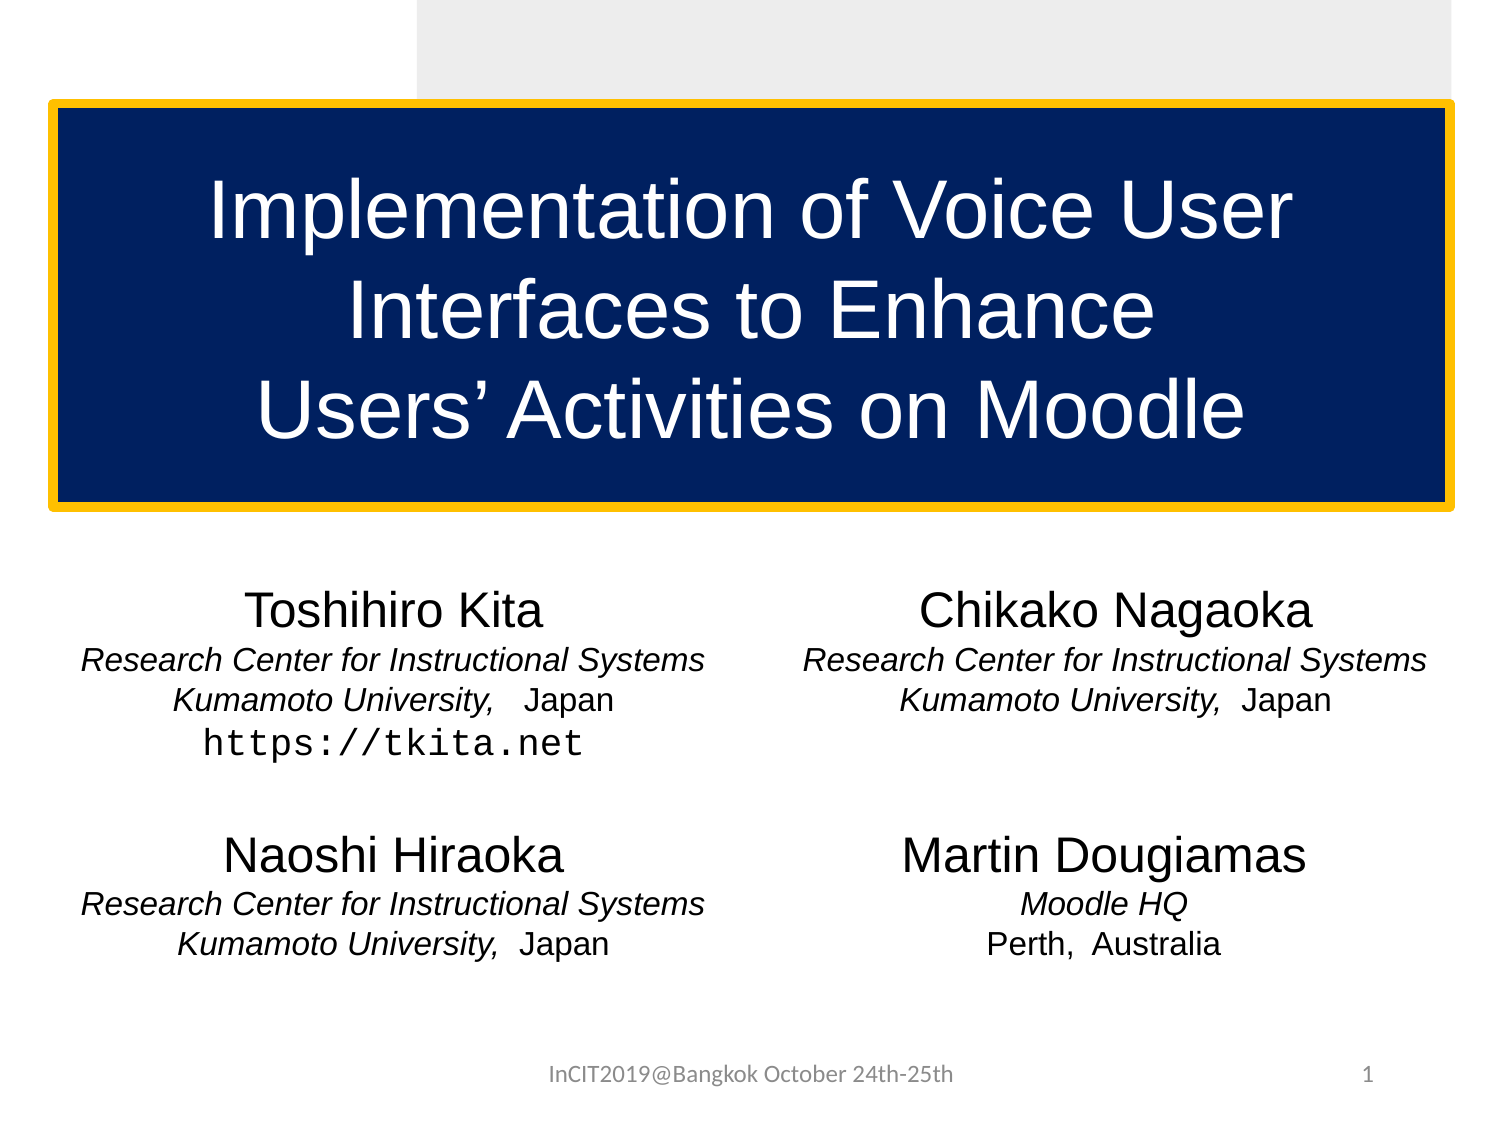

Implementation of Voice User Interfaces to Enhance
Users’ Activities on Moodle
Toshihiro Kita
Research Center for Instructional Systems
Kumamoto University, Japan
https://tkita.net
Chikako Nagaoka
Research Center for Instructional Systems
Kumamoto University, Japan
Naoshi Hiraoka
Research Center for Instructional Systems
Kumamoto University, Japan
Martin Dougiamas
Moodle HQ
Perth, Australia
InCIT2019@Bangkok October 24th-25th